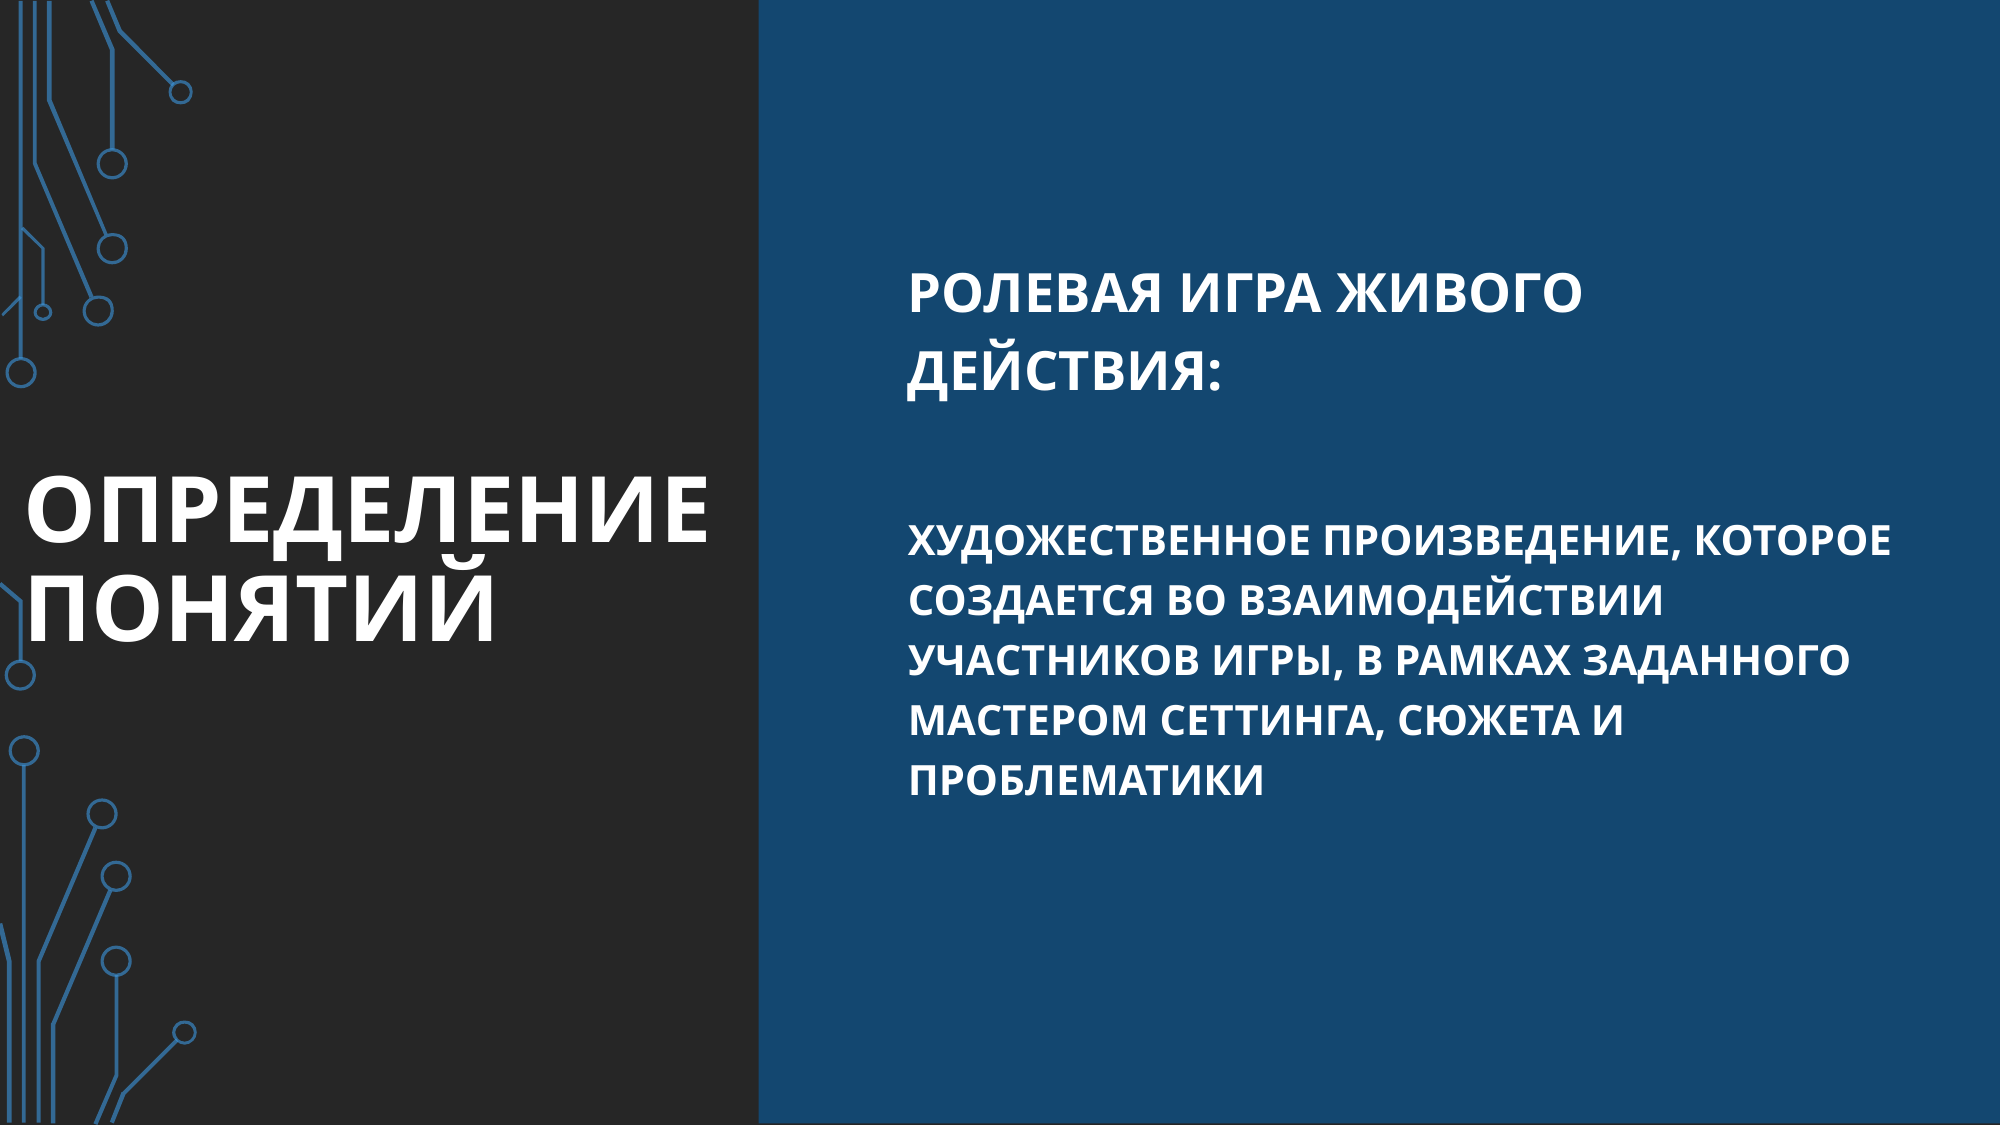

# Определение понятий
Ролевая игра живого действия:
Художественное произведение, которое создается во взаимодействии участников игры, в рамках заданного мастером сеттинга, сюжета и проблематики